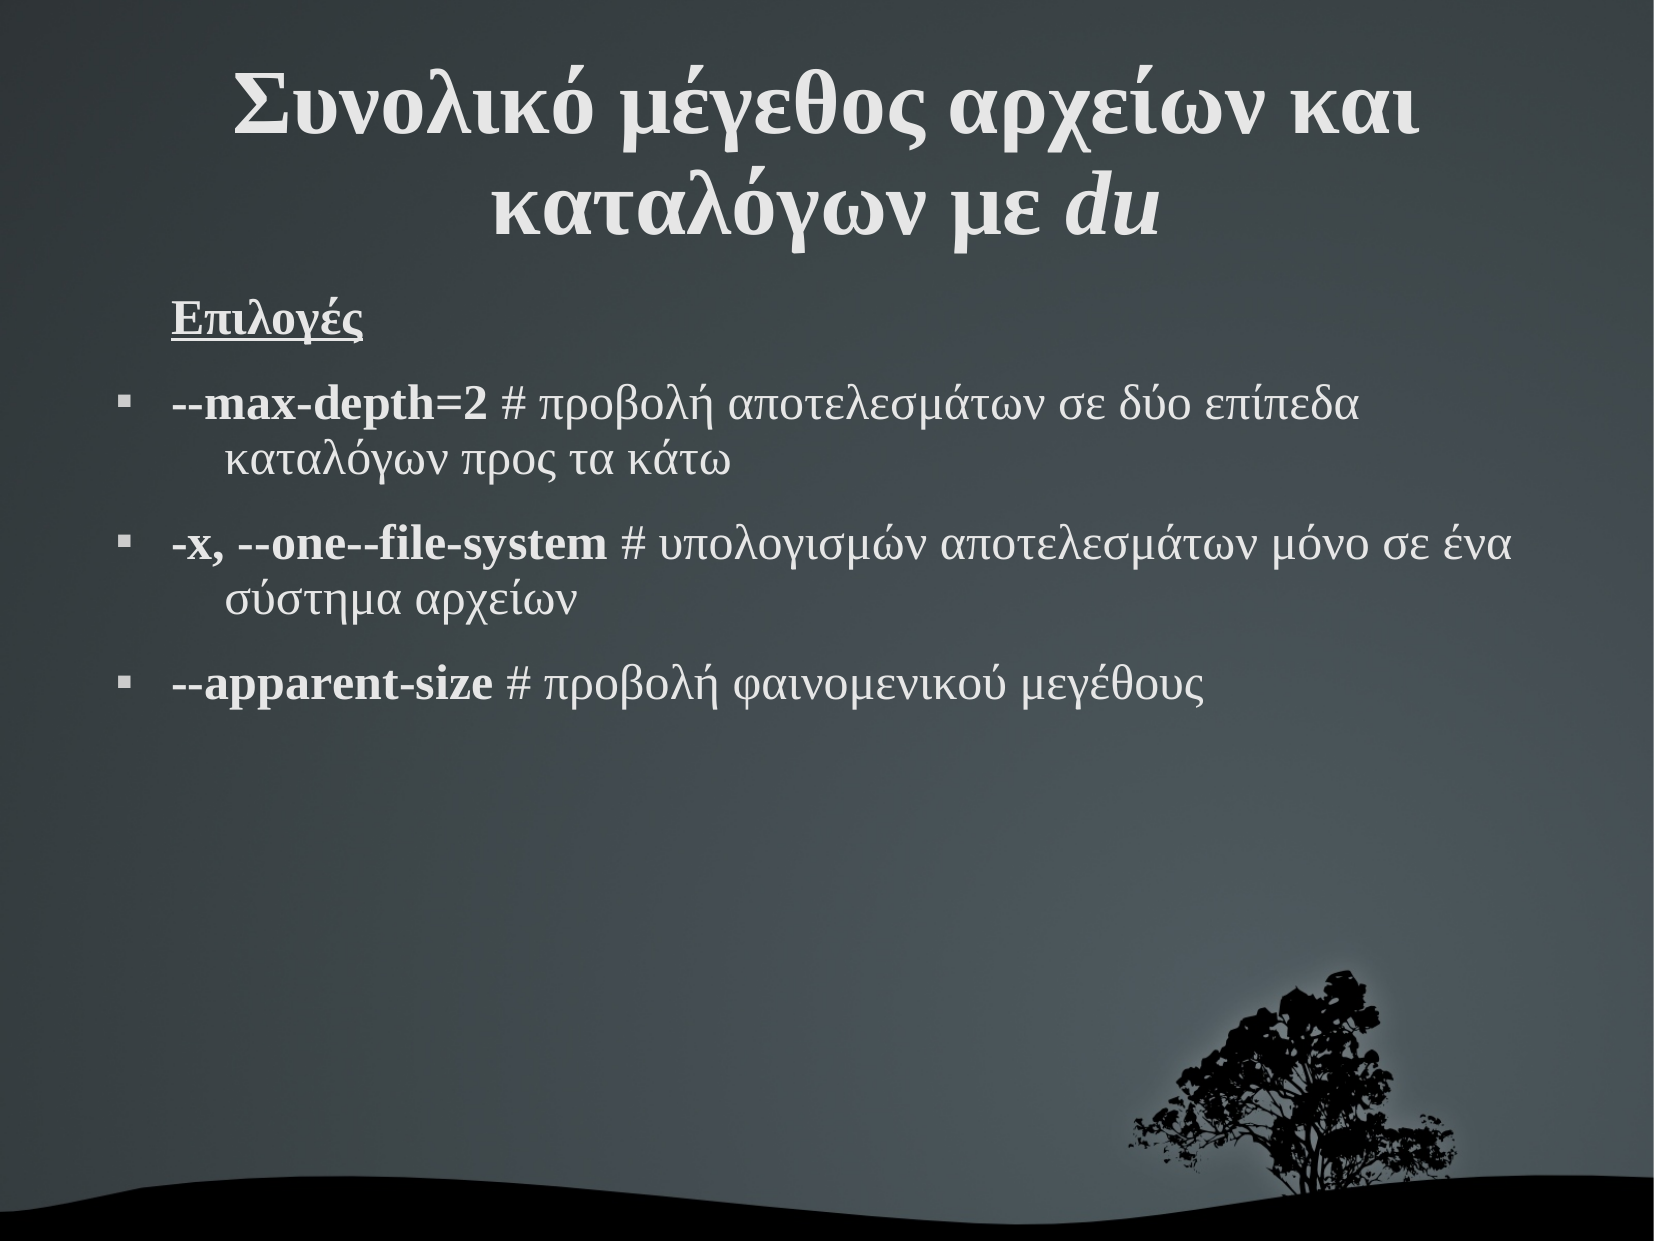

Συνολικό μέγεθος αρχείων και καταλόγων με du
# Επιλογές
--max-depth=2 # προβολή αποτελεσμάτων σε δύο επίπεδα καταλόγων προς τα κάτω
-x, --one--file-system # υπολογισμών αποτελεσμάτων μόνο σε ένα σύστημα αρχείων
--apparent-size # προβολή φαινομενικού μεγέθους